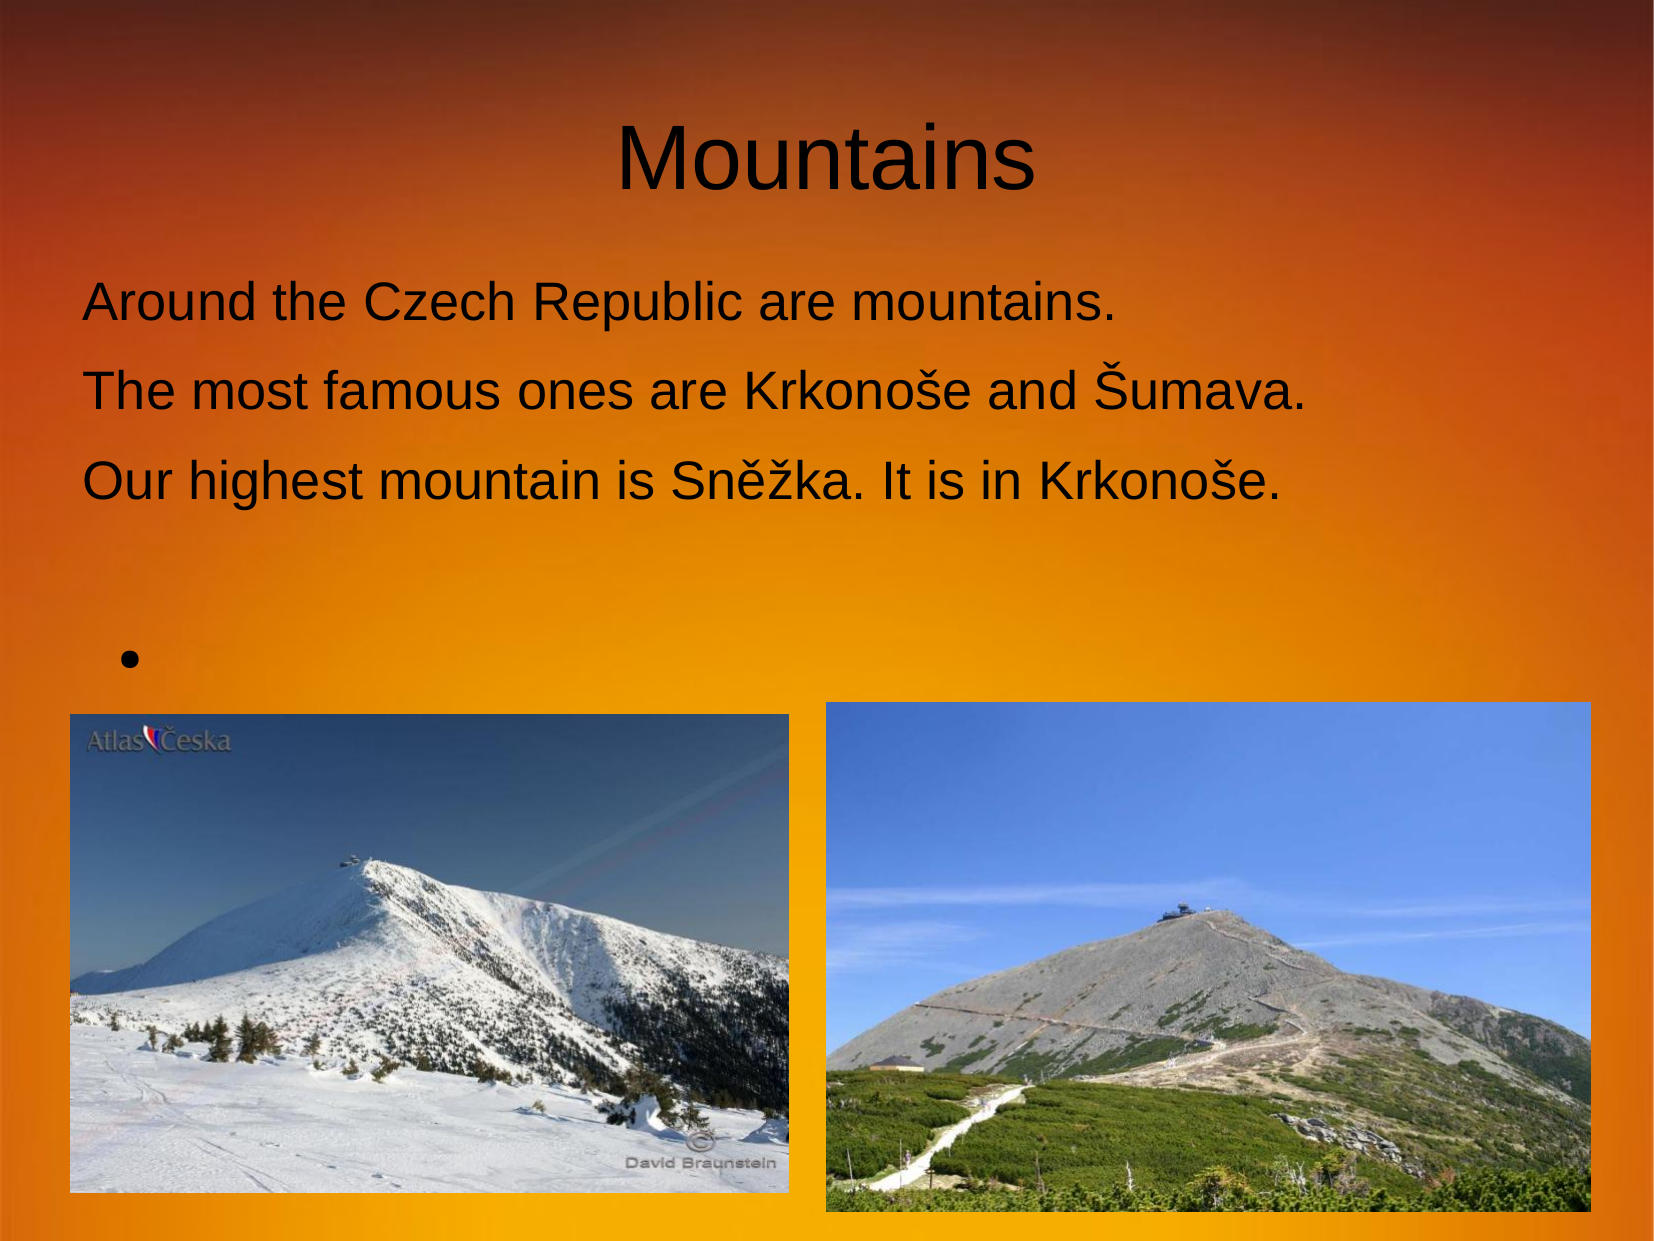

# Mountains
Around the Czech Republic are mountains.
The most famous ones are Krkonoše and Šumava.
Our highest mountain is Sněžka. It is in Krkonoše.